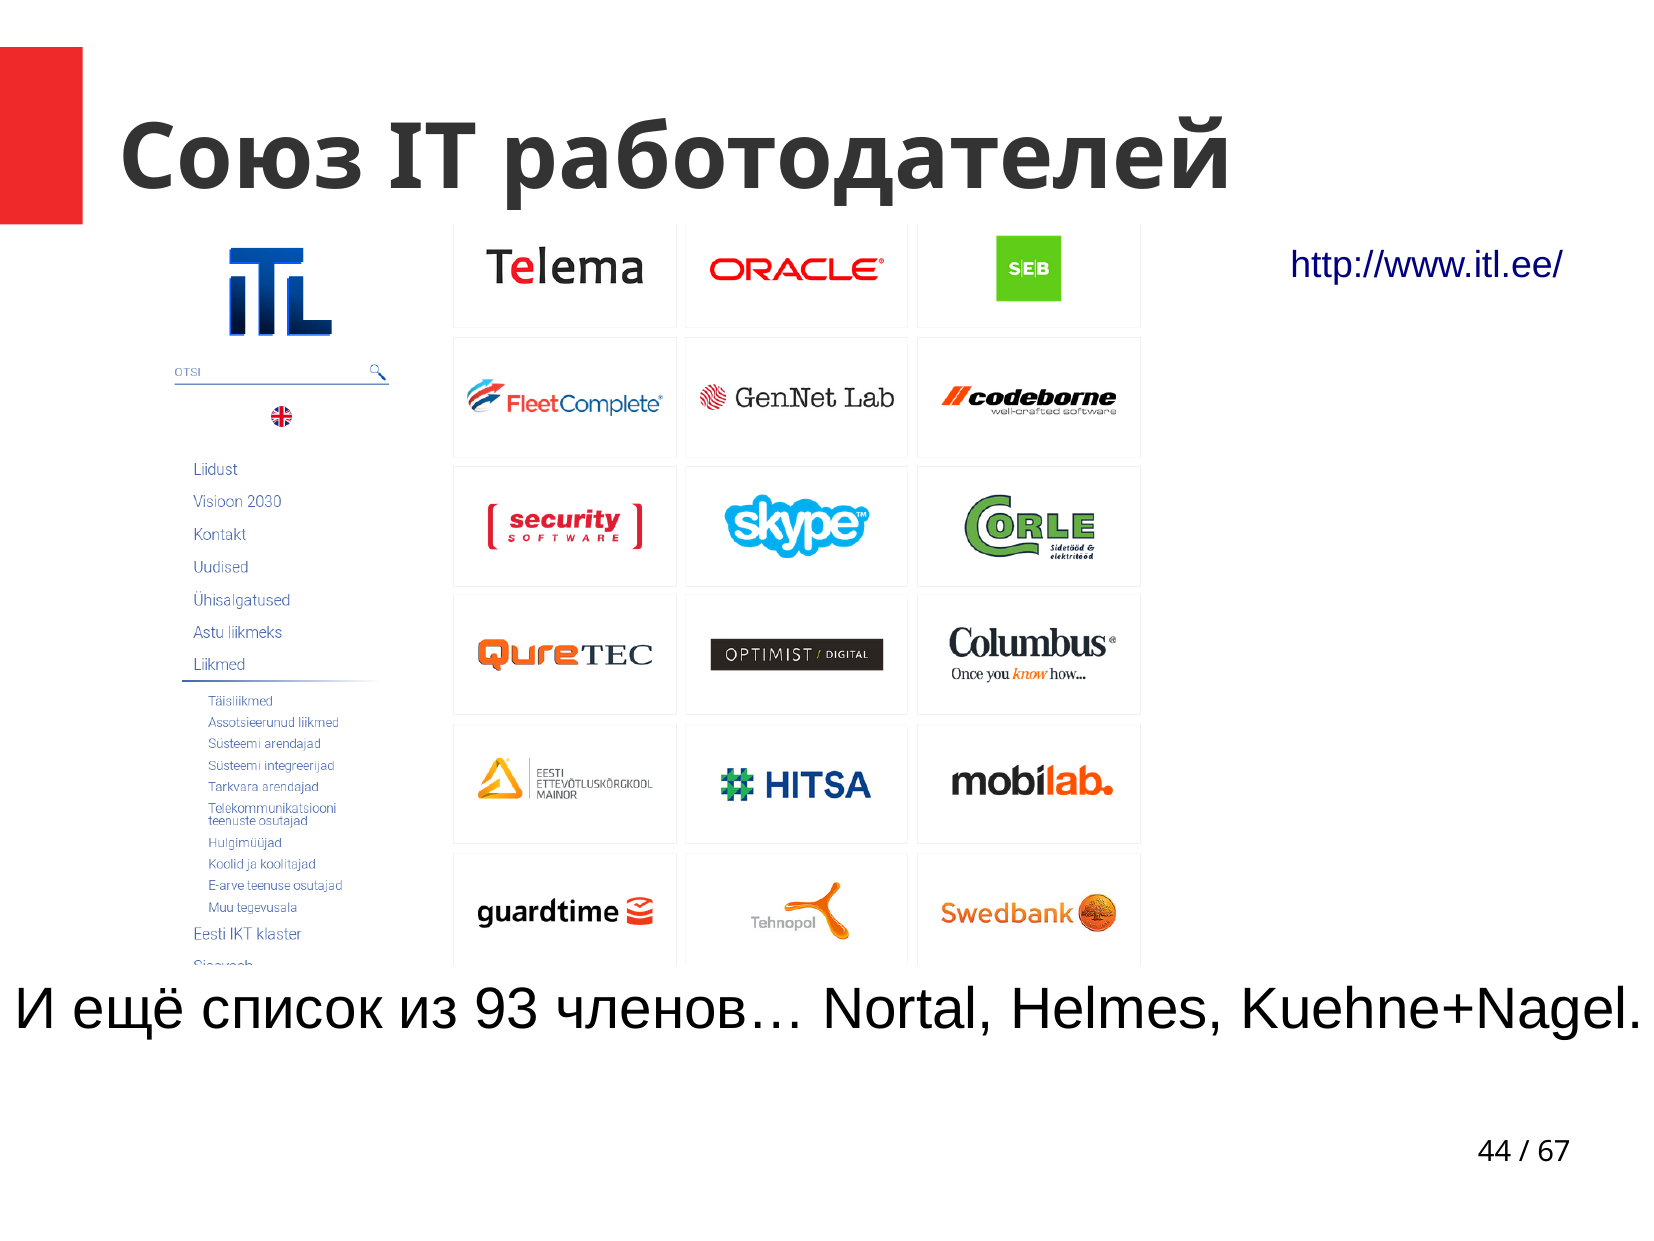

# Союз IT работодателей
http://www.itl.ee/
И ещё список из 93 членов… Nortal, Helmes, Kuehne+Nagel.
44